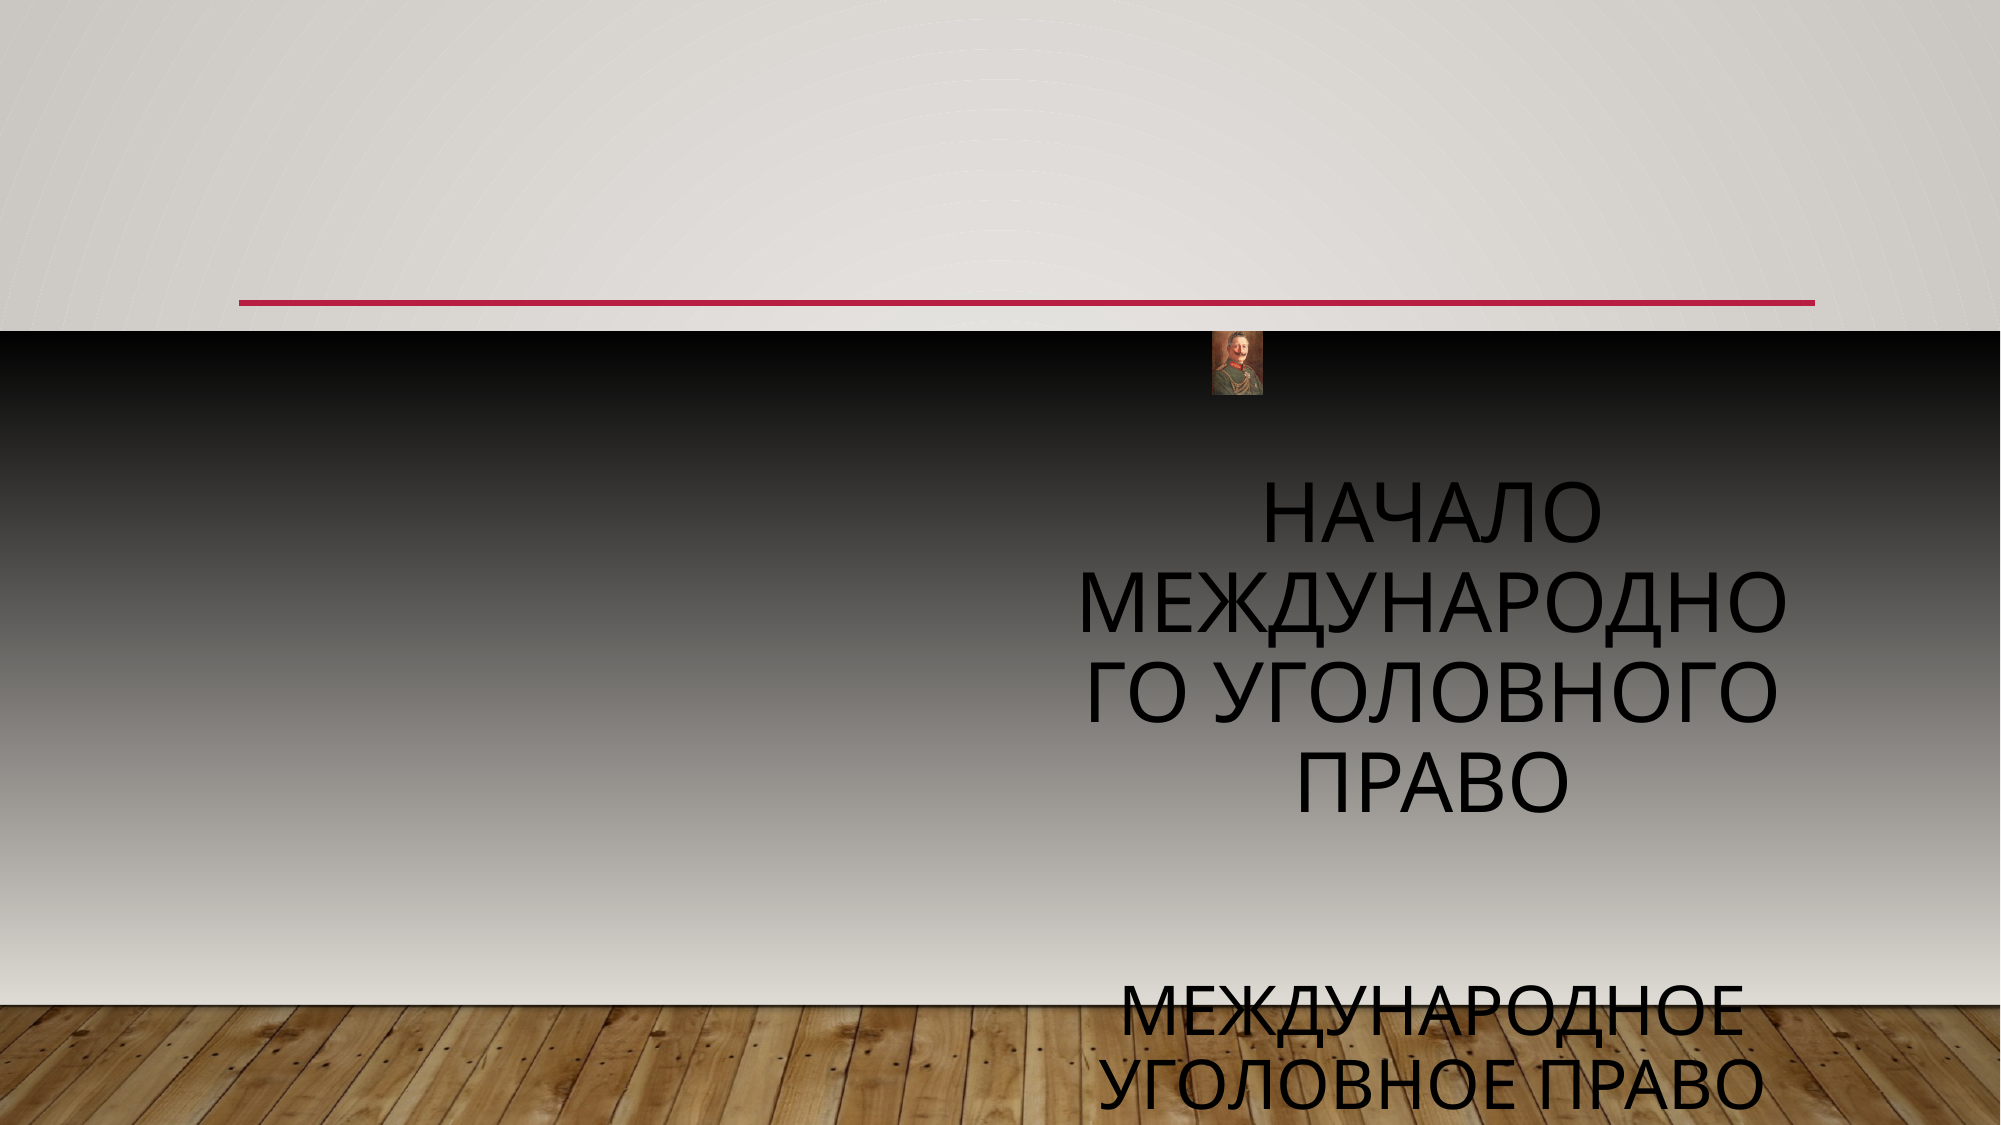

# Начало Международного уголовного право Международное уголовное право начало формироваться после первой мировой войны . Версальским договором было предусмотрено создание международного трибунала над германским Императором ВИльгельмом ii .